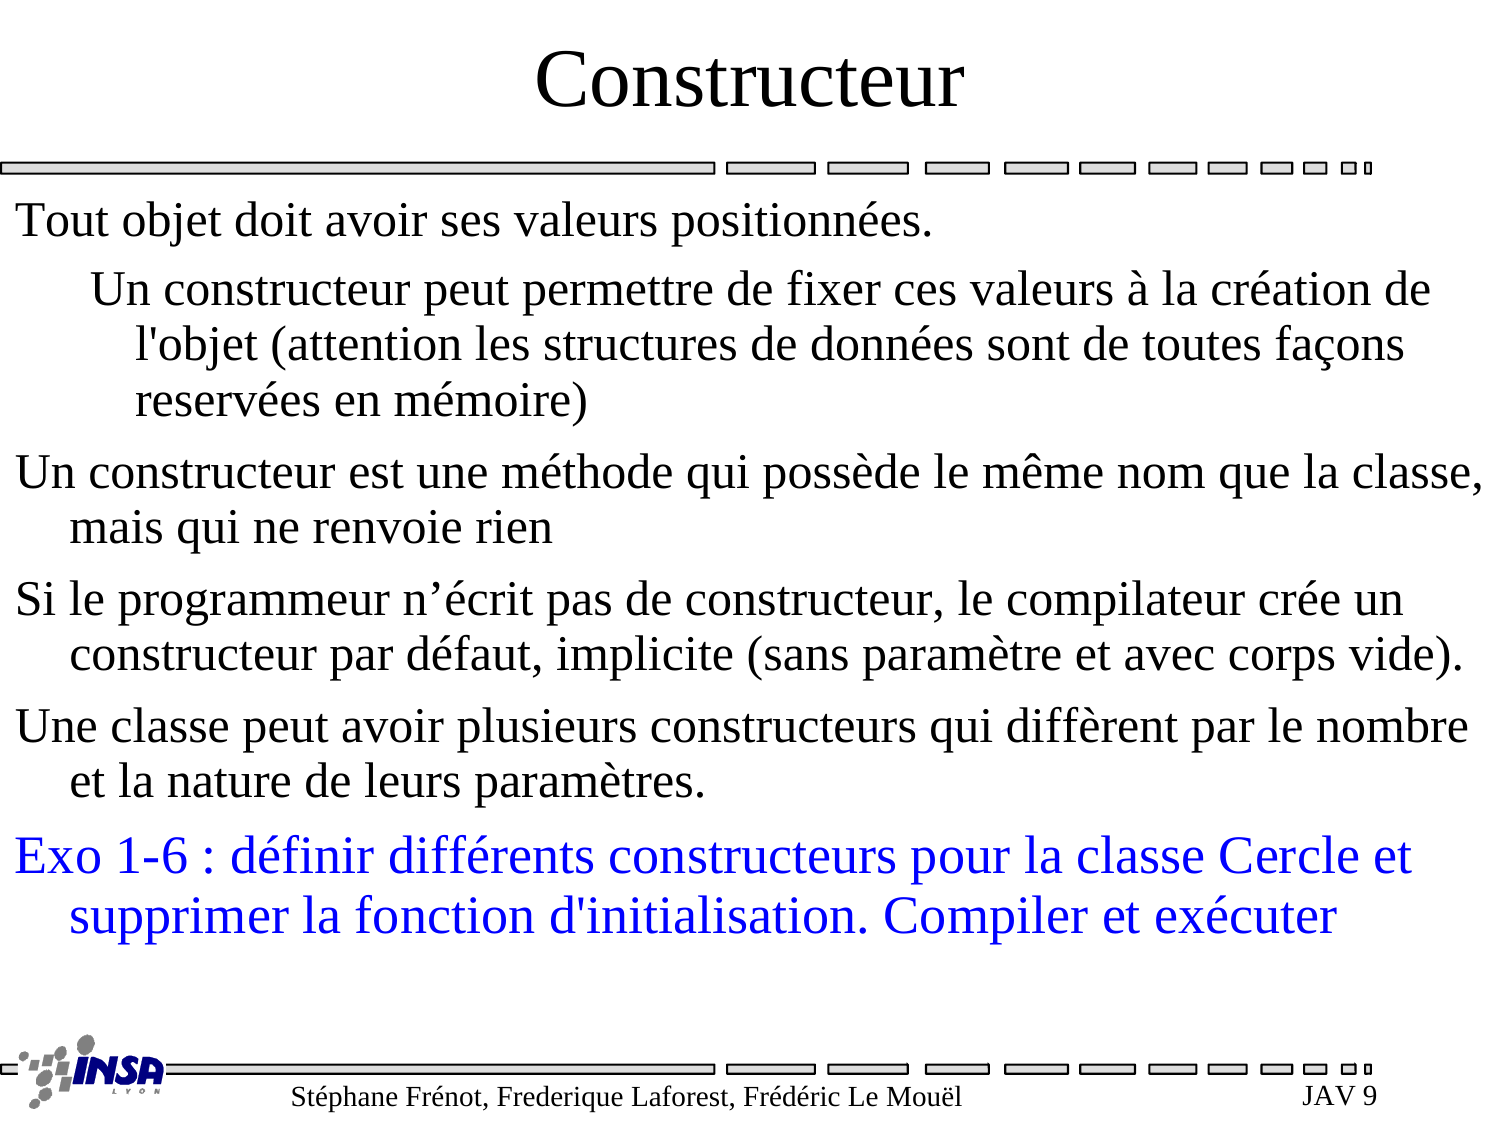

# Constructeur
Tout objet doit avoir ses valeurs positionnées.
Un constructeur peut permettre de fixer ces valeurs à la création de l'objet (attention les structures de données sont de toutes façons reservées en mémoire)
Un constructeur est une méthode qui possède le même nom que la classe, mais qui ne renvoie rien
Si le programmeur n’écrit pas de constructeur, le compilateur crée un constructeur par défaut, implicite (sans paramètre et avec corps vide).
Une classe peut avoir plusieurs constructeurs qui diffèrent par le nombre et la nature de leurs paramètres.
Exo 1-6 : définir différents constructeurs pour la classe Cercle et supprimer la fonction d'initialisation. Compiler et exécuter